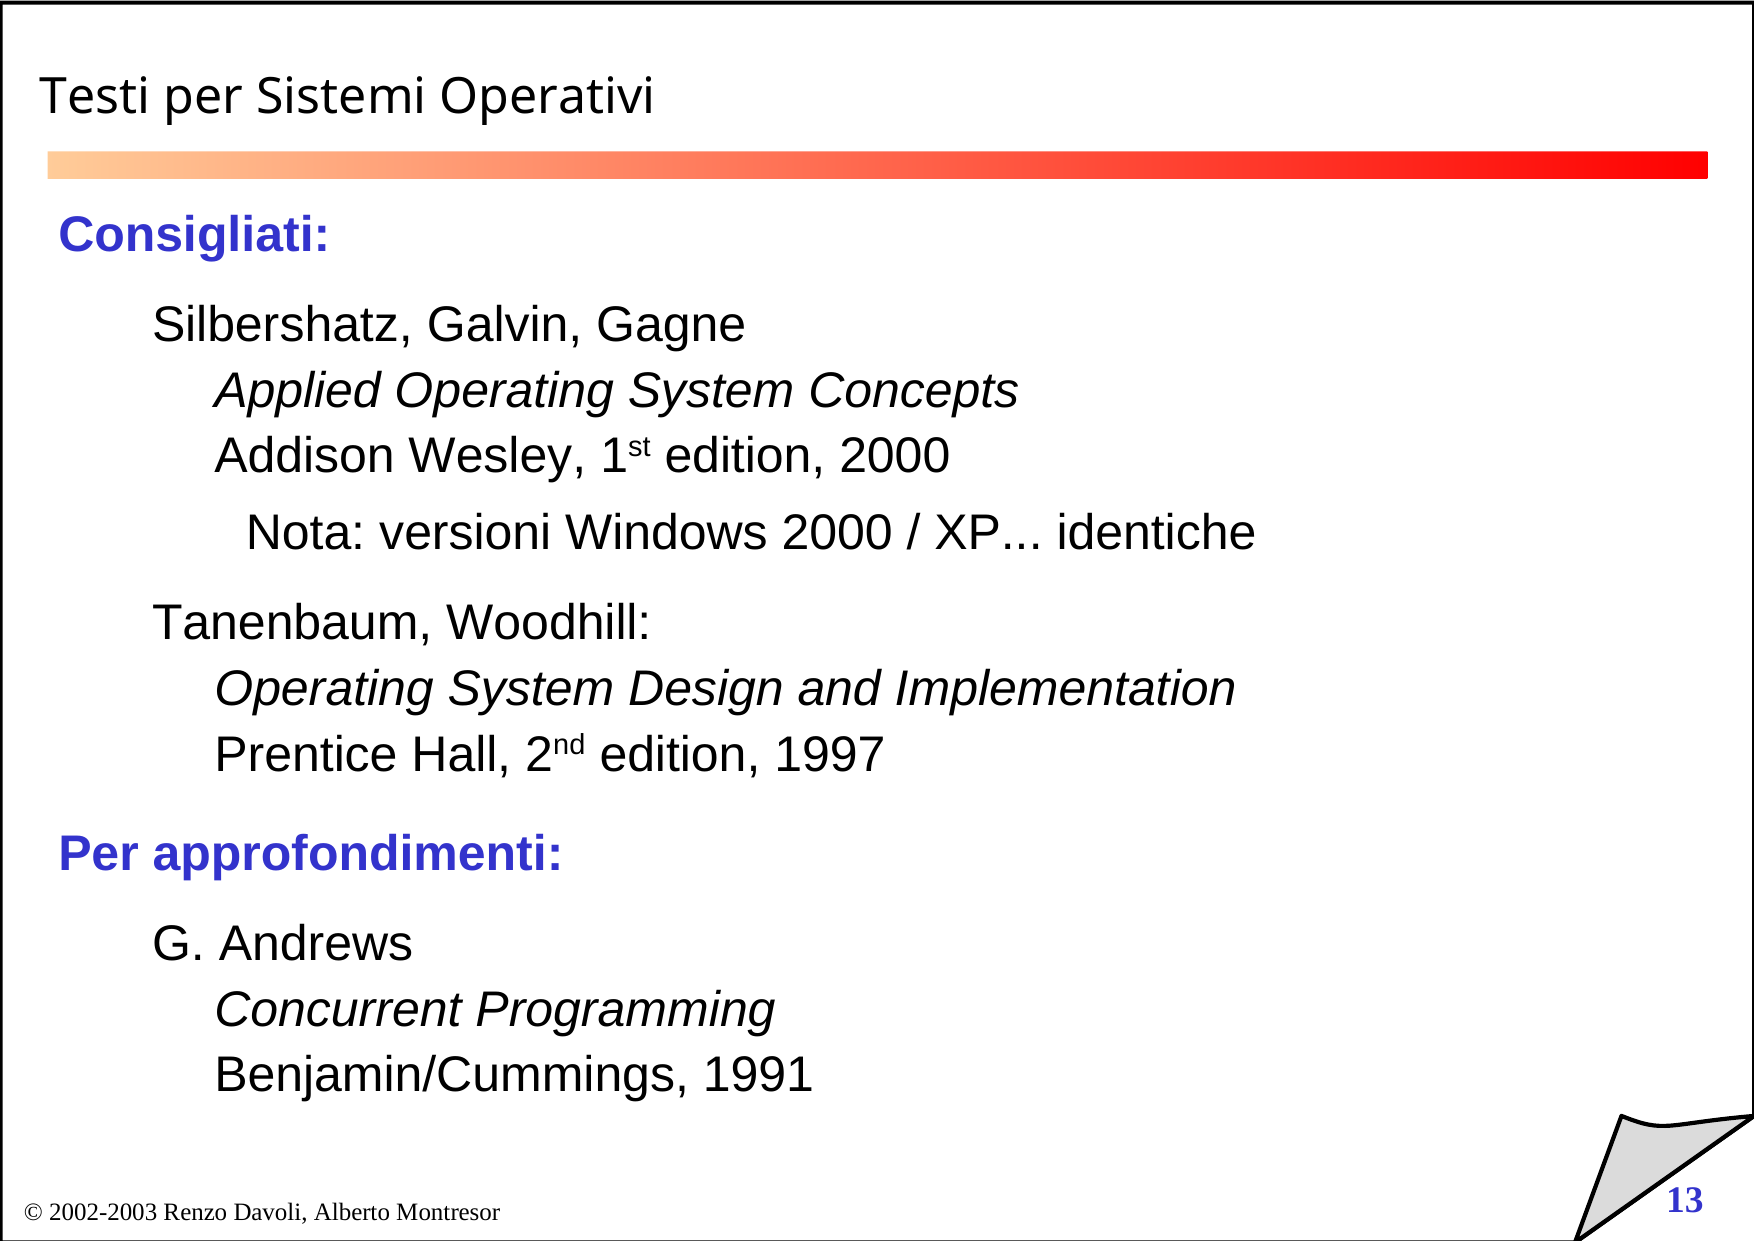

# Testi per Sistemi Operativi
Consigliati:
Silbershatz, Galvin, Gagne
Applied Operating System Concepts
Addison Wesley, 1st edition, 2000
Nota: versioni Windows 2000 / XP... identiche
Tanenbaum, Woodhill:
Operating System Design and Implementation
Prentice Hall, 2nd edition, 1997
Per approfondimenti:
G. Andrews
Concurrent Programming
Benjamin/Cummings, 1991